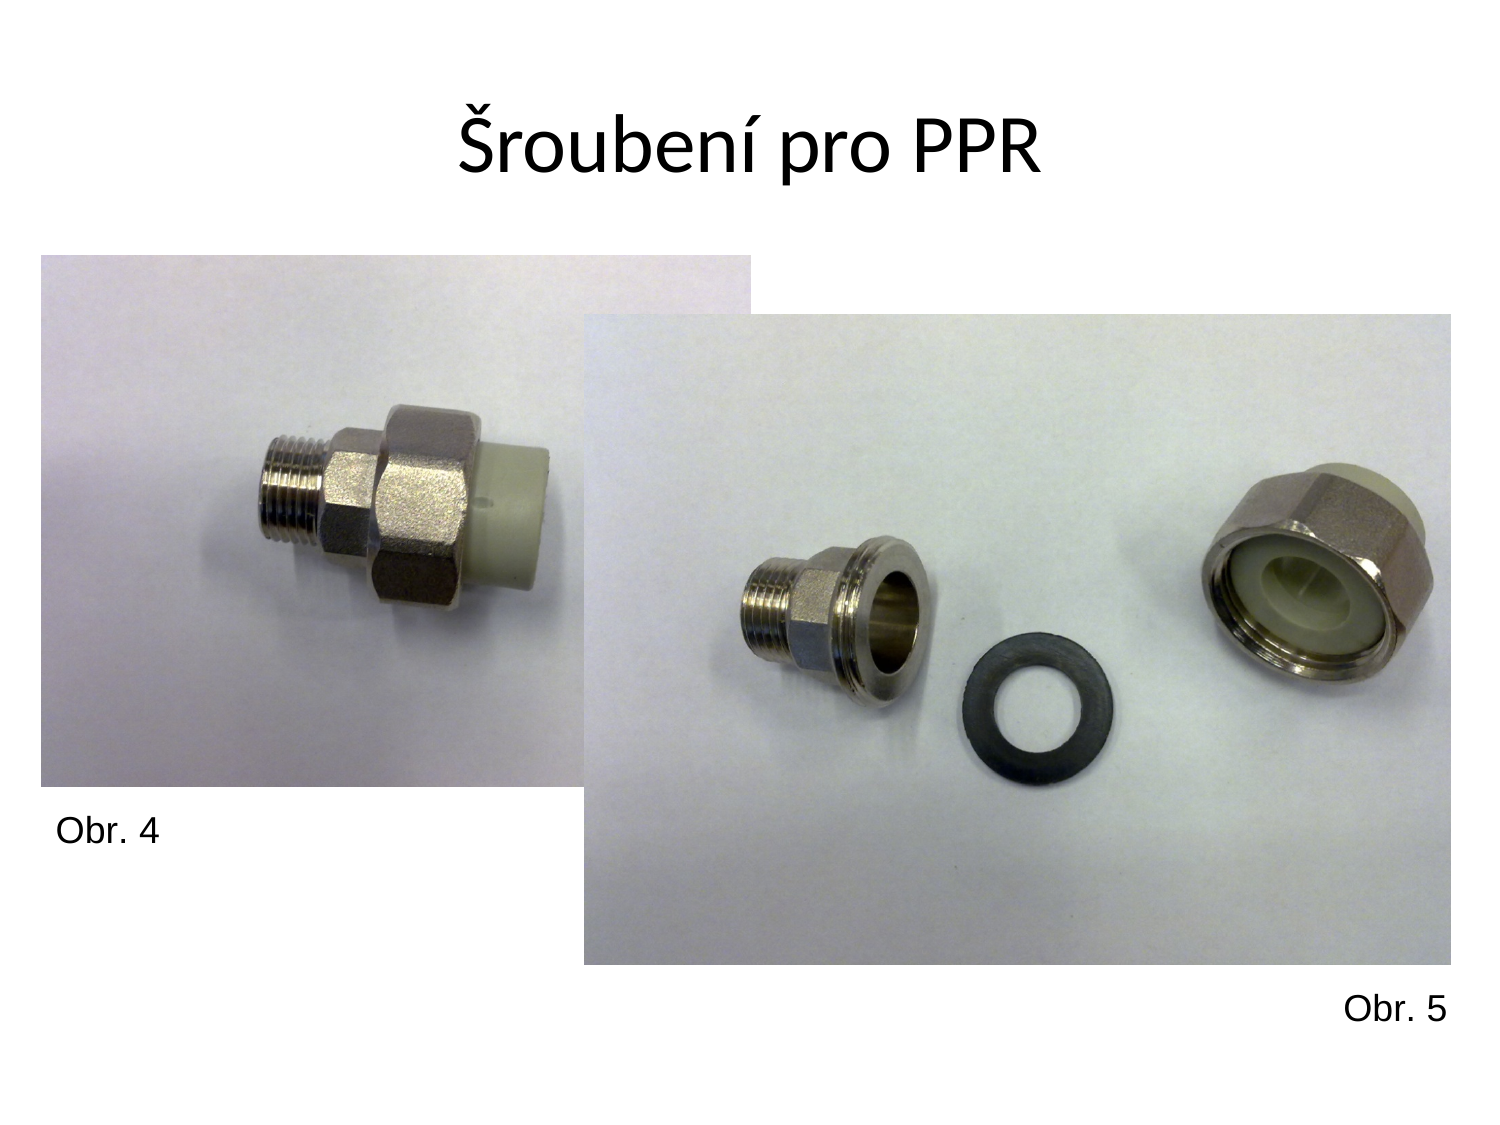

# Šroubení pro PPR
Obr. 4
Obr. 5